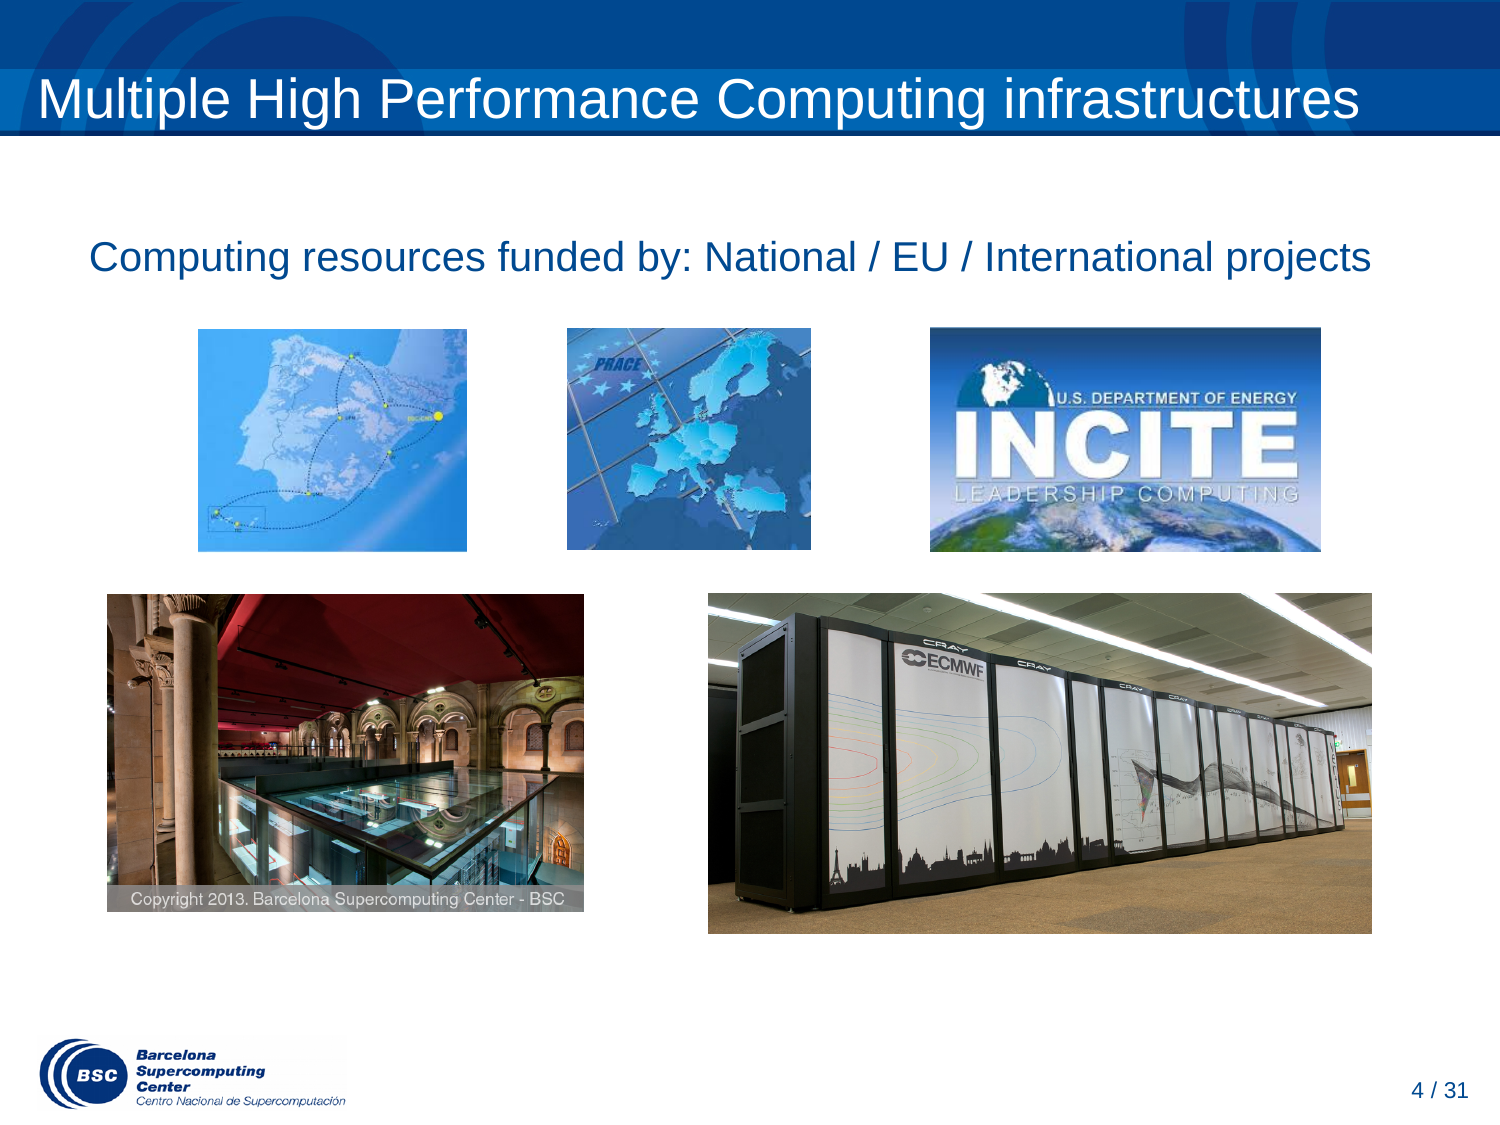

Multiple High Performance Computing infrastructures
# Computing resources funded by: National / EU / International projects